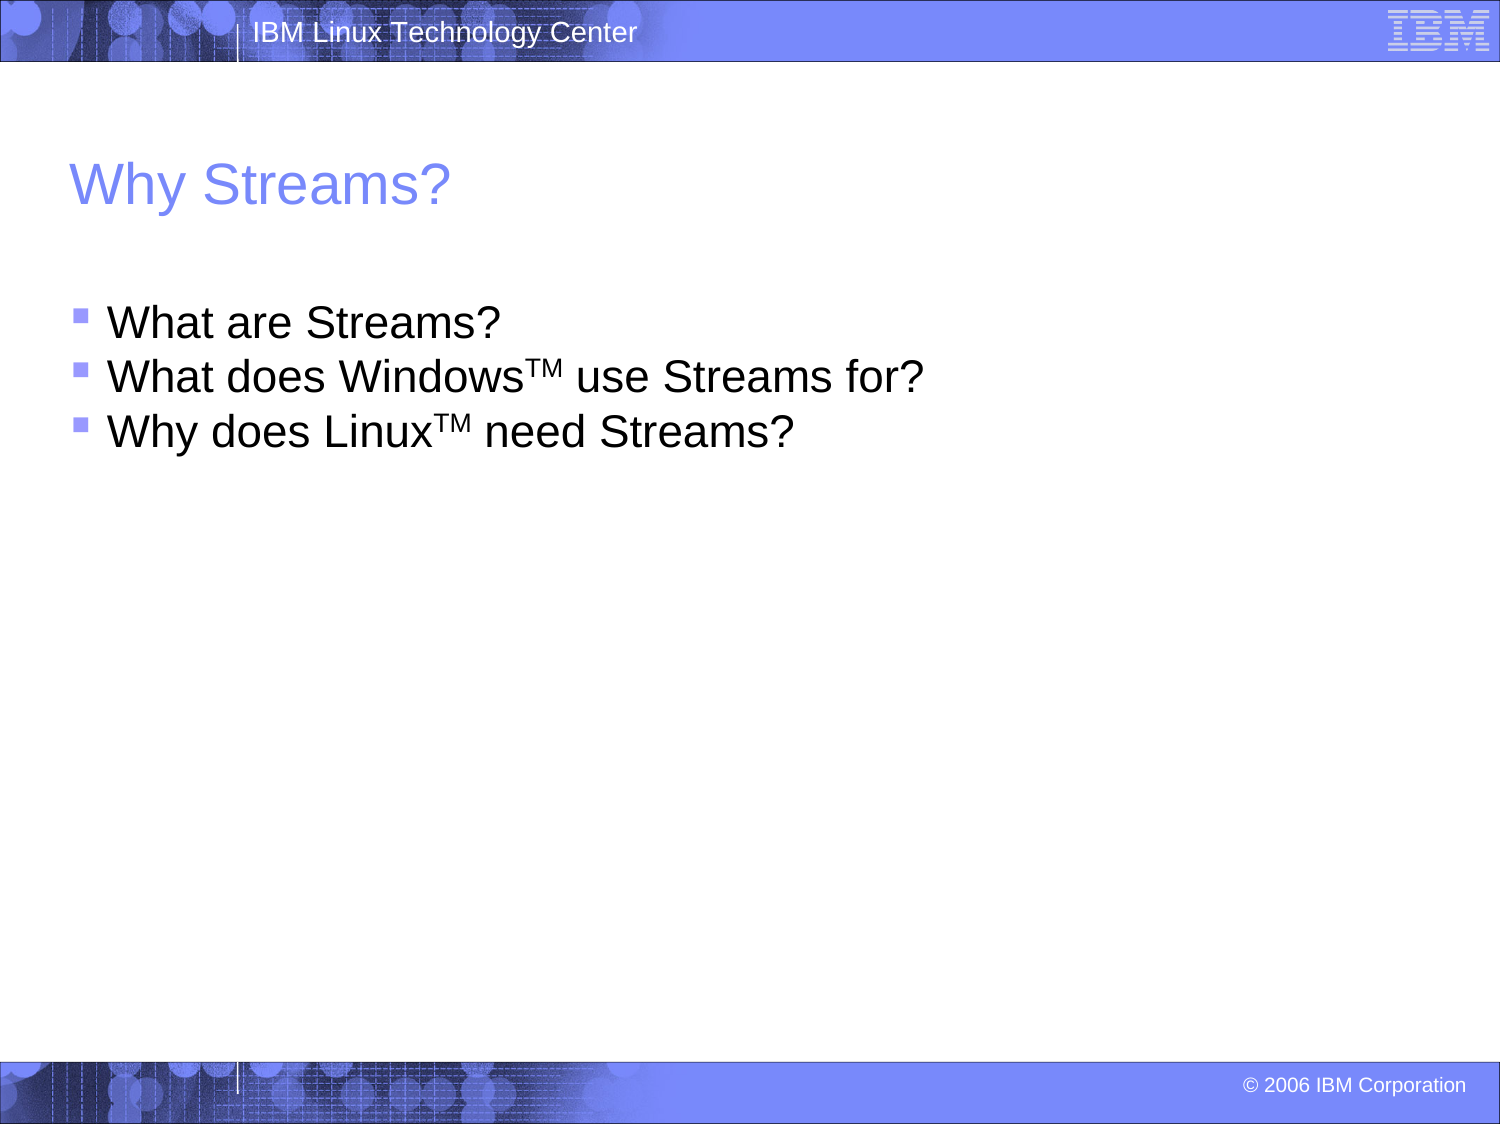

# Why Streams?
What are Streams?
What does WindowsTM use Streams for?
Why does LinuxTM need Streams?